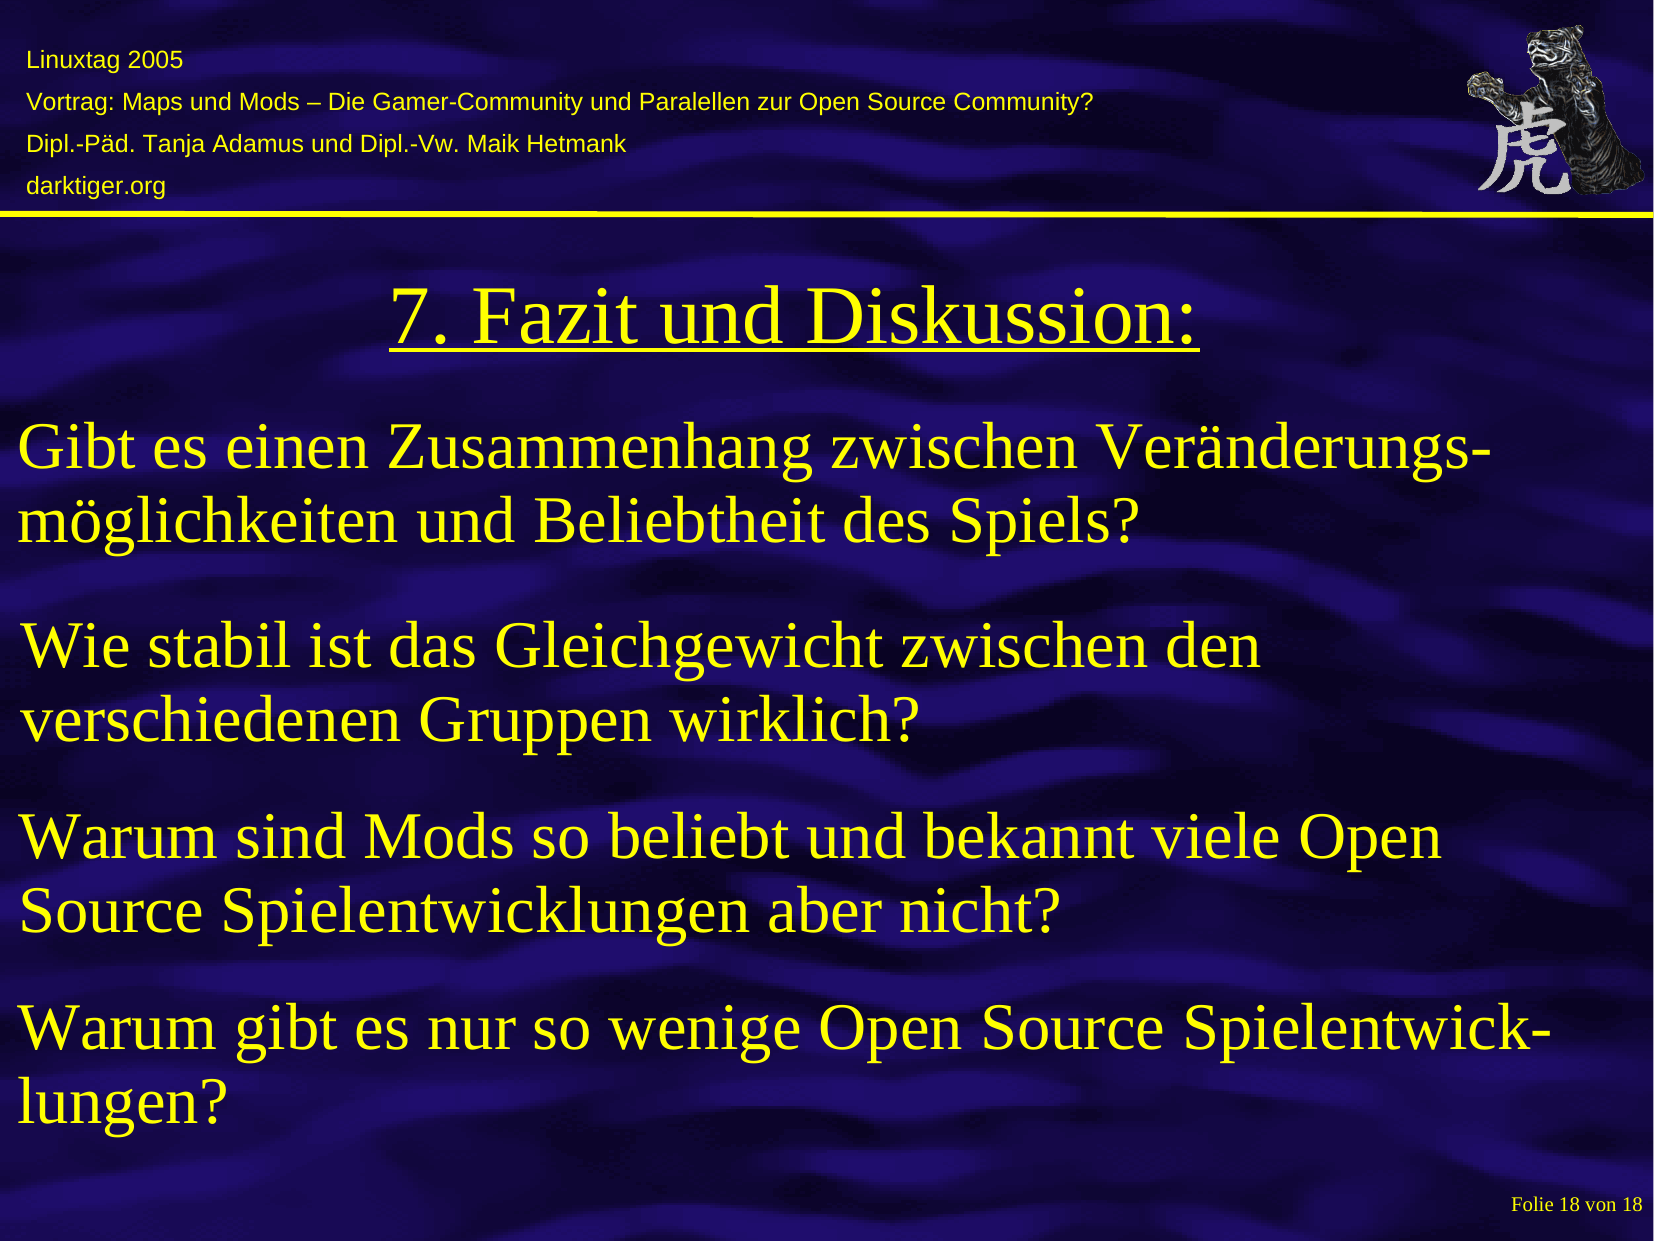

Linuxtag 2005
Vortrag: Maps und Mods – Die Gamer-Community und Paralellen zur Open Source Community?
Dipl.-Päd. Tanja Adamus und Dipl.-Vw. Maik Hetmank
darktiger.org
7. Fazit und Diskussion:
Gibt es einen Zusammenhang zwischen Veränderungs-
möglichkeiten und Beliebtheit des Spiels?
Wie stabil ist das Gleichgewicht zwischen den verschiedenen Gruppen wirklich?
Warum sind Mods so beliebt und bekannt viele Open Source Spielentwicklungen aber nicht?
Warum gibt es nur so wenige Open Source Spielentwick-
lungen?
Folie 18 von 18